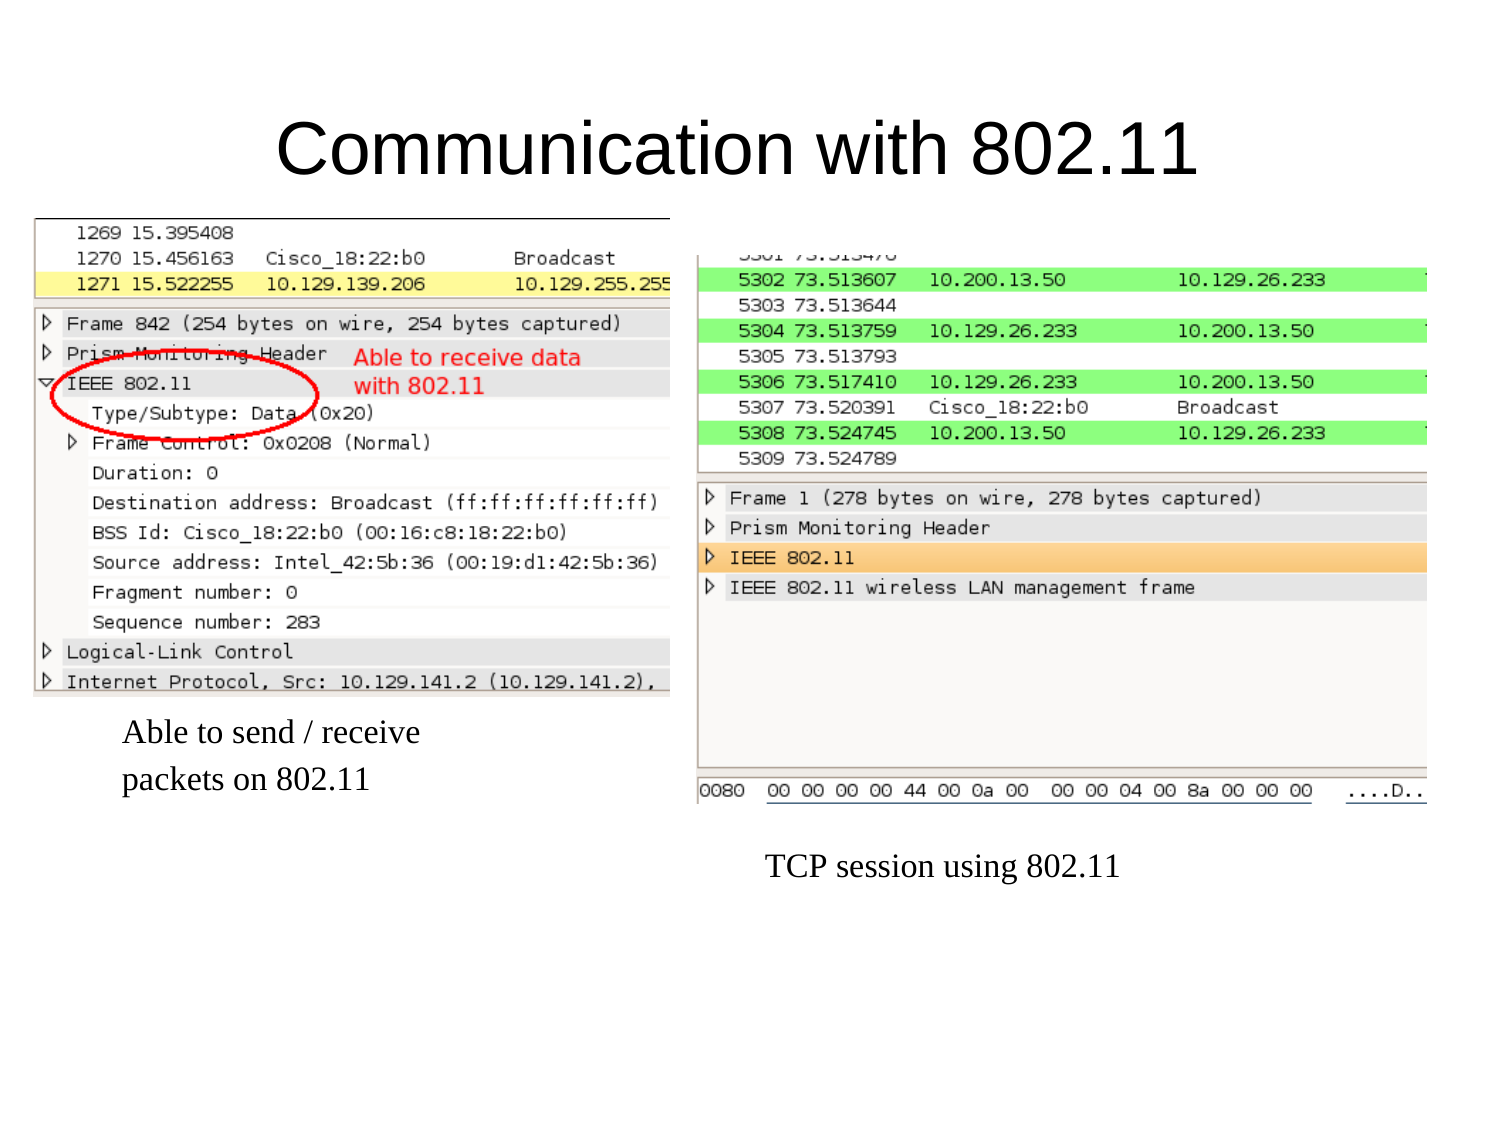

# Communication with 802.11
Able to send / receive
packets on 802.11
TCP session using 802.11